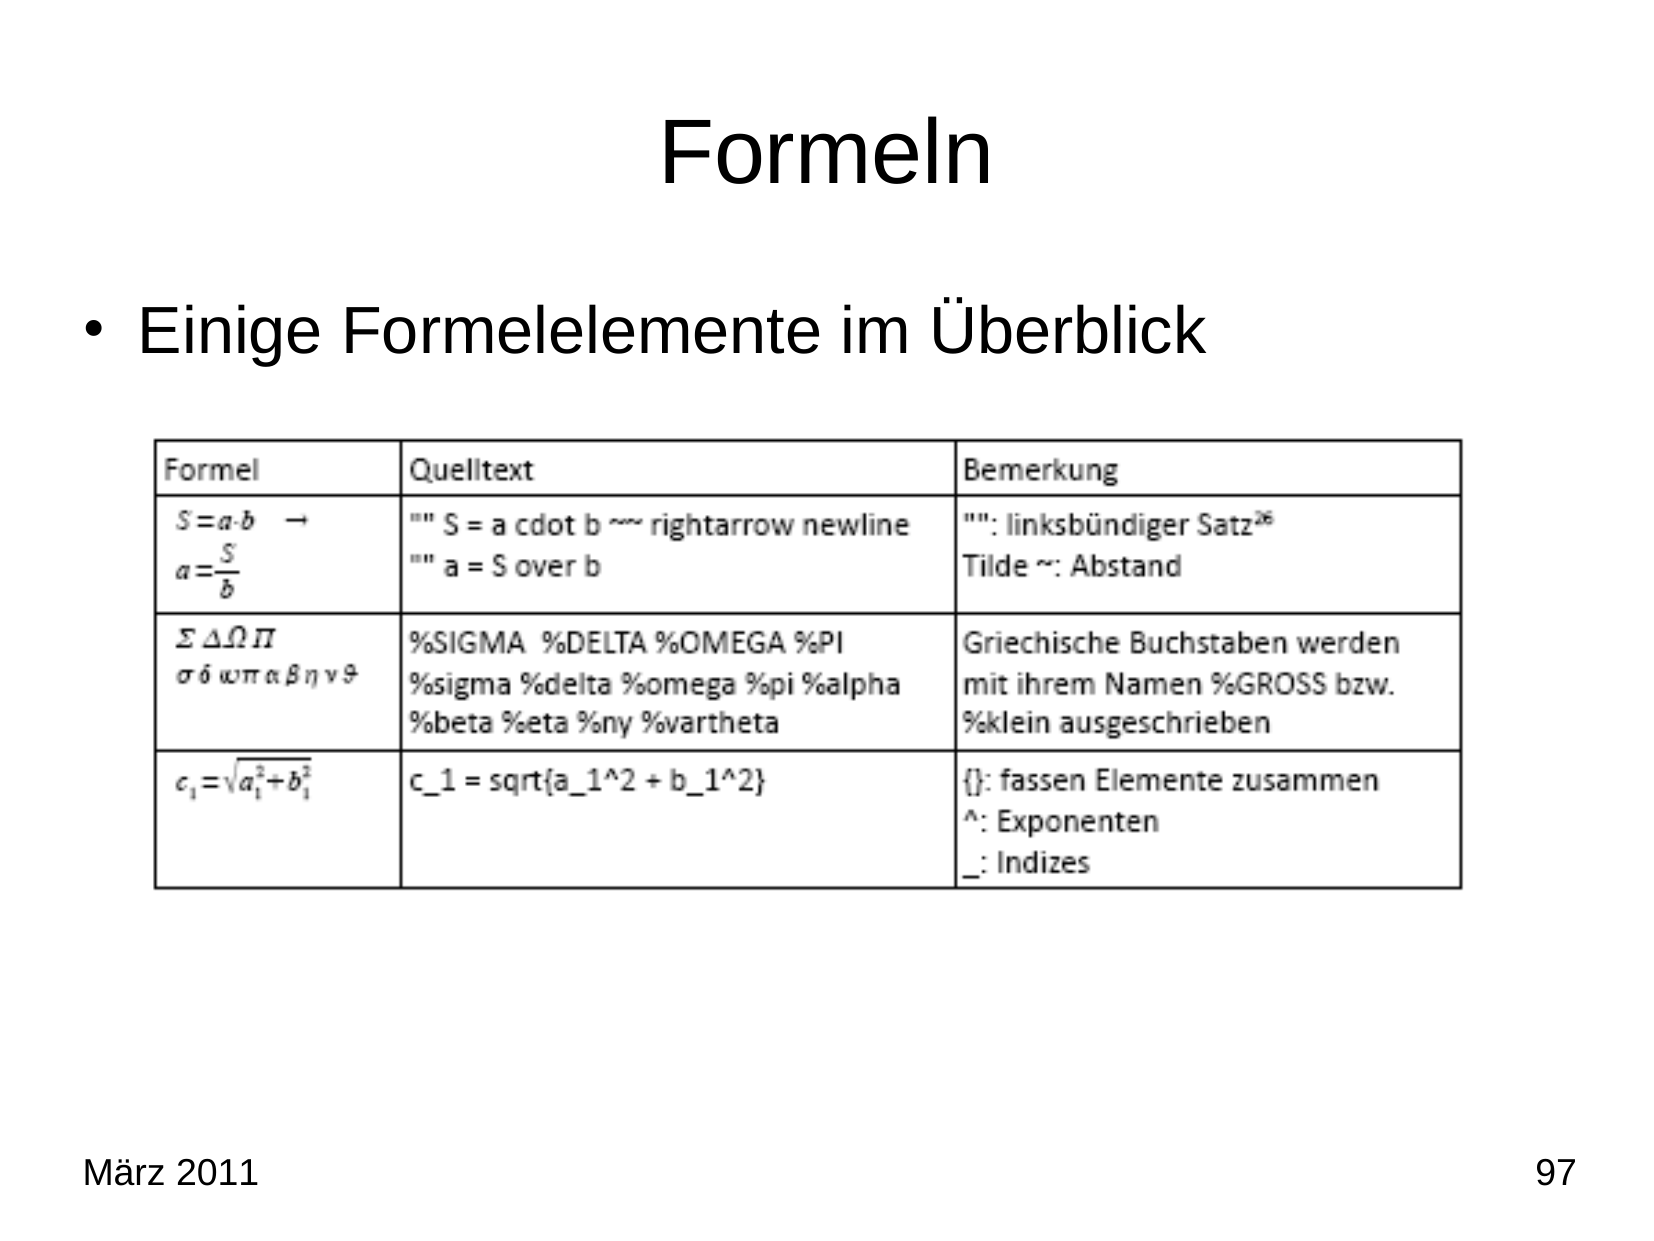

# Formeln
Einige Formelelemente im Überblick
März 2011
97